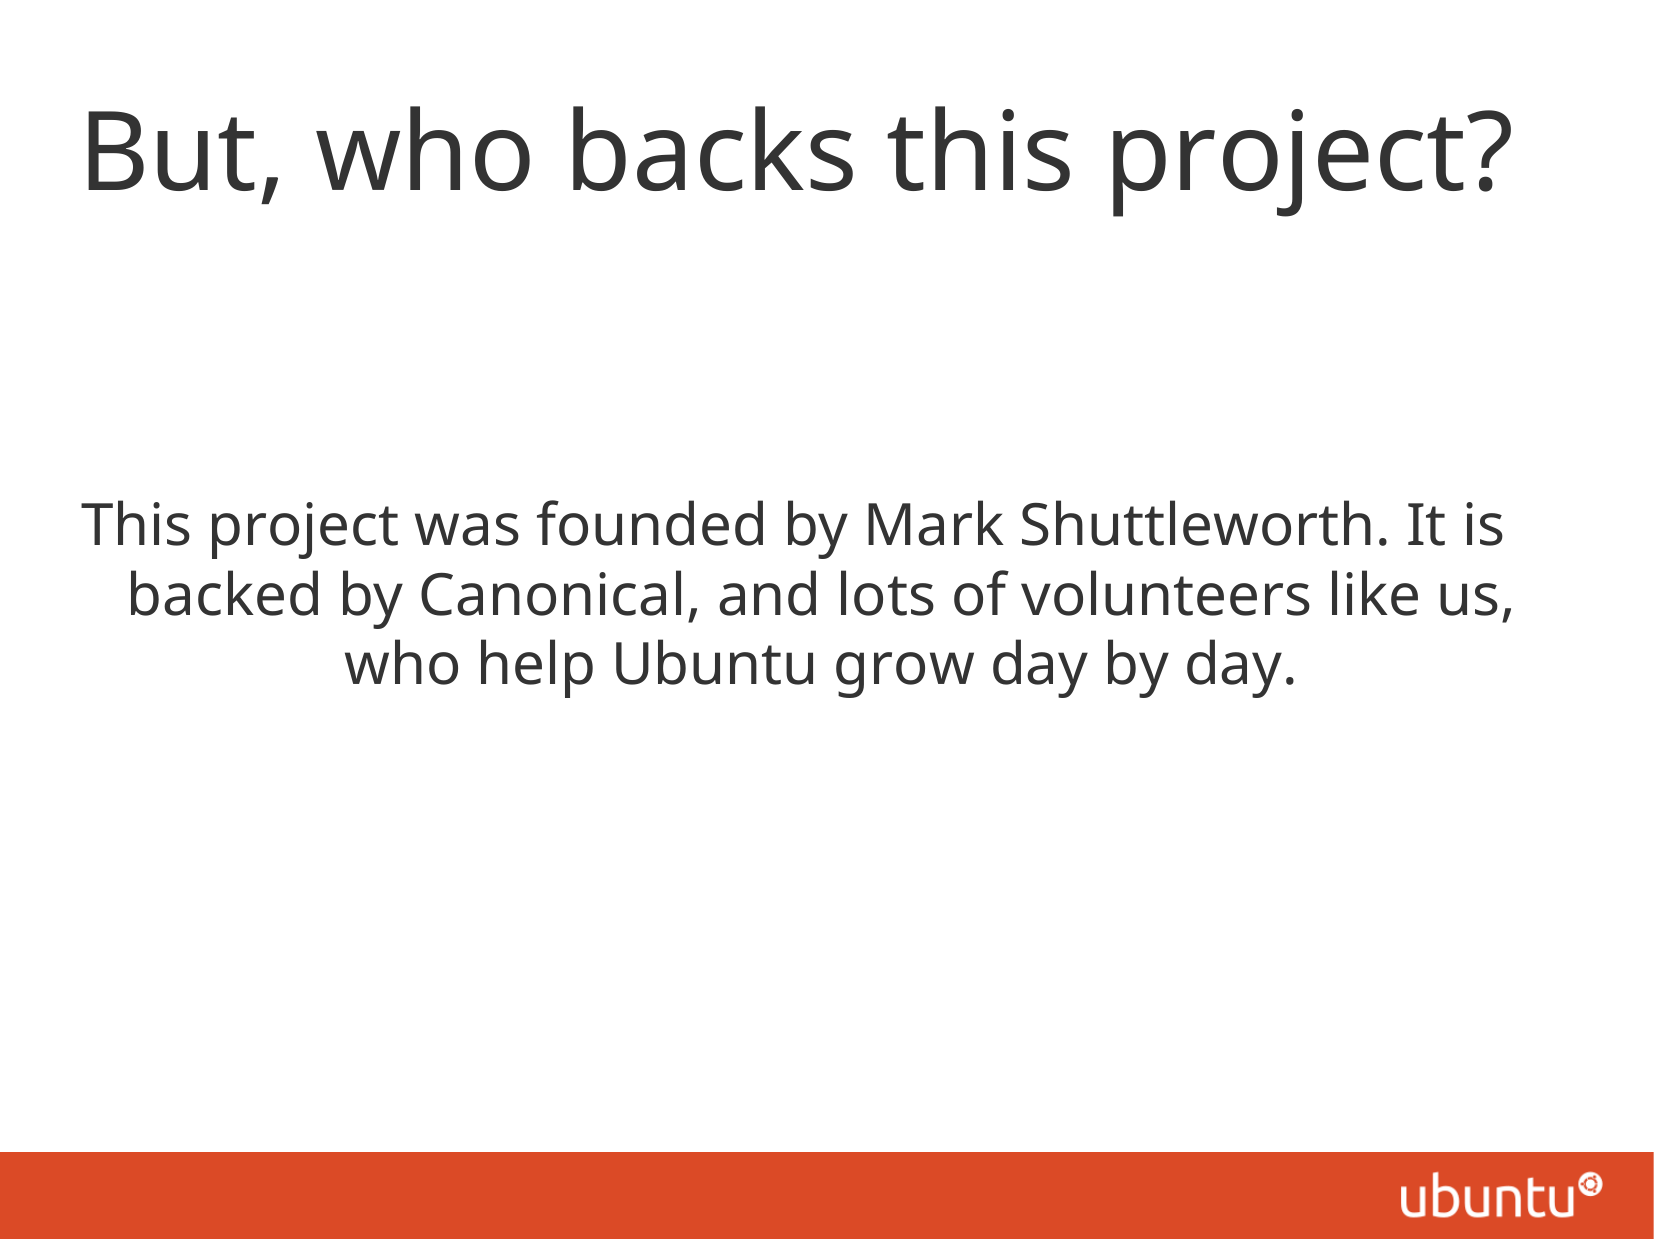

# But, who backs this project?
This project was founded by Mark Shuttleworth. It is backed by Canonical, and lots of volunteers like us, who help Ubuntu grow day by day.